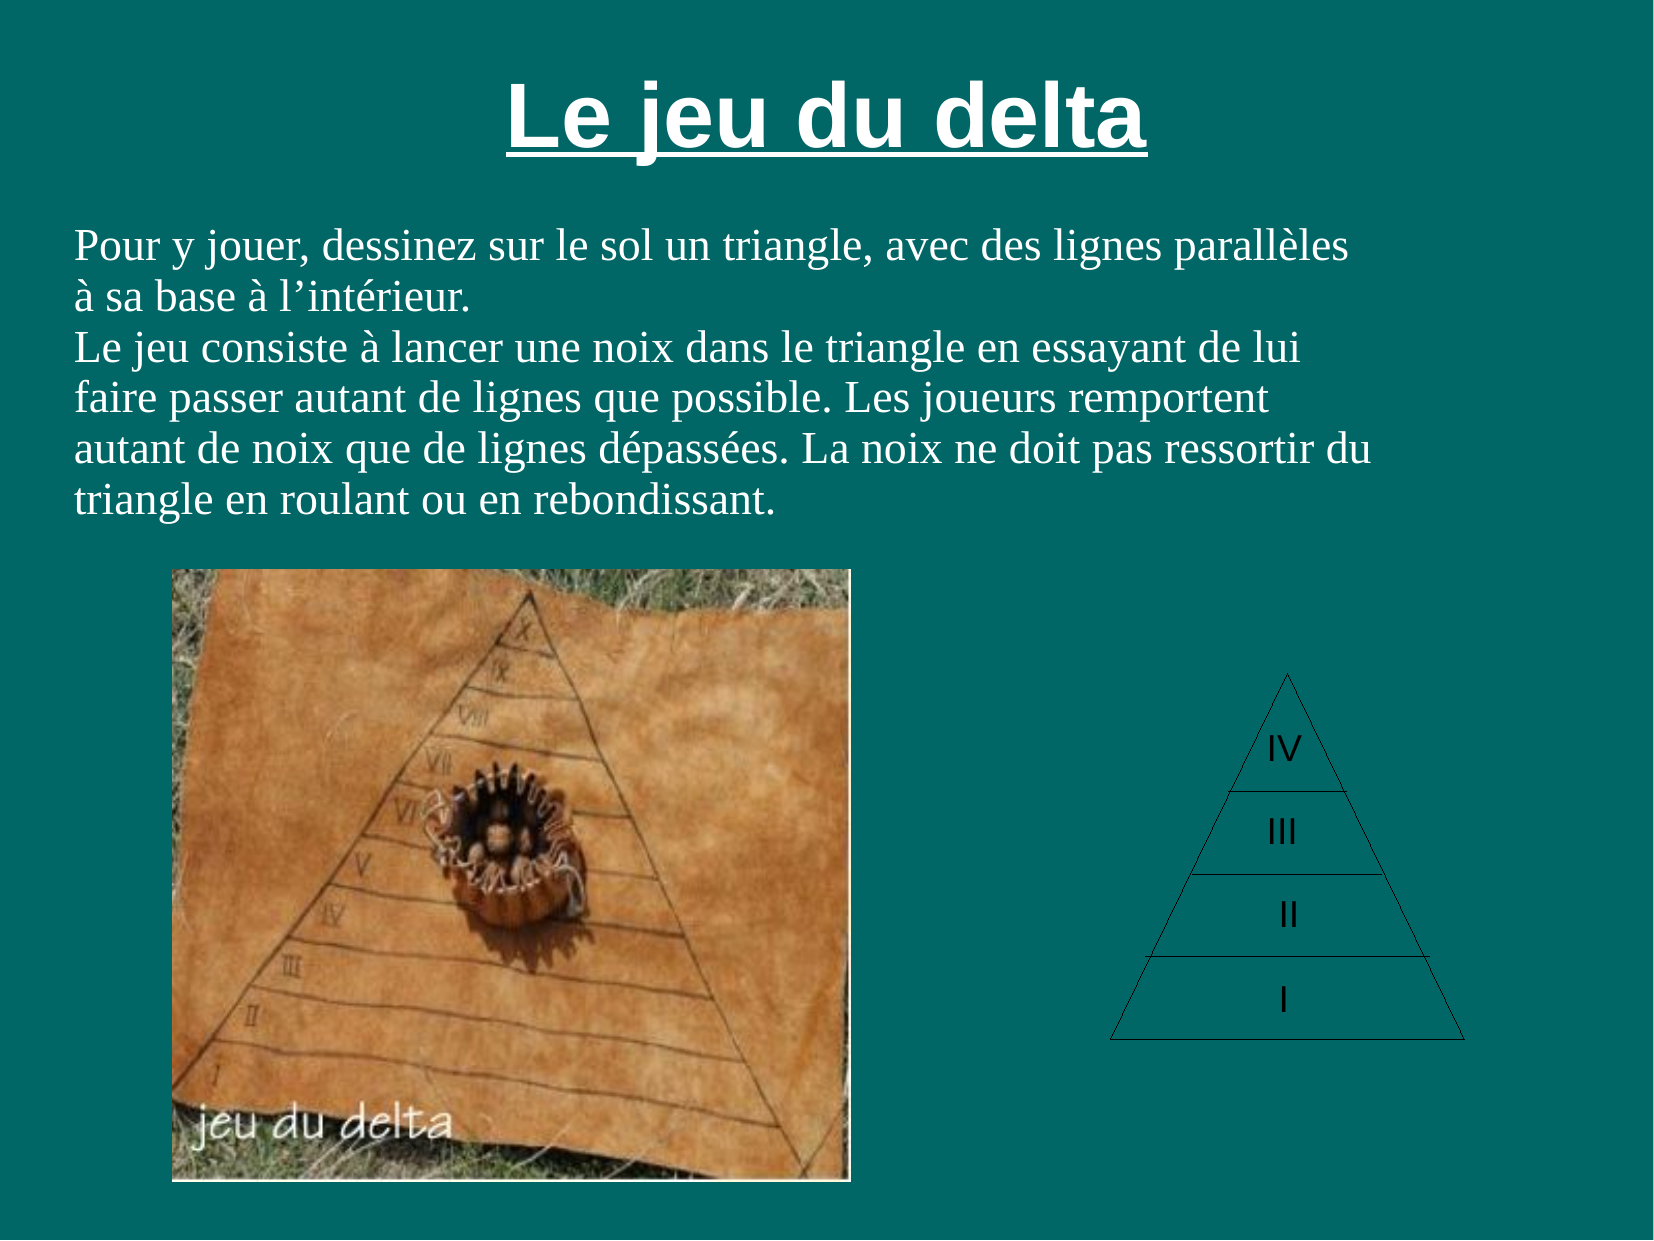

# Le jeu du delta
Pour y jouer, dessinez sur le sol un triangle, avec des lignes parallèles à sa base à l’intérieur.
Le jeu consiste à lancer une noix dans le triangle en essayant de lui faire passer autant de lignes que possible. Les joueurs remportent autant de noix que de lignes dépassées. La noix ne doit pas ressortir du triangle en roulant ou en rebondissant.
IV
III
II
I